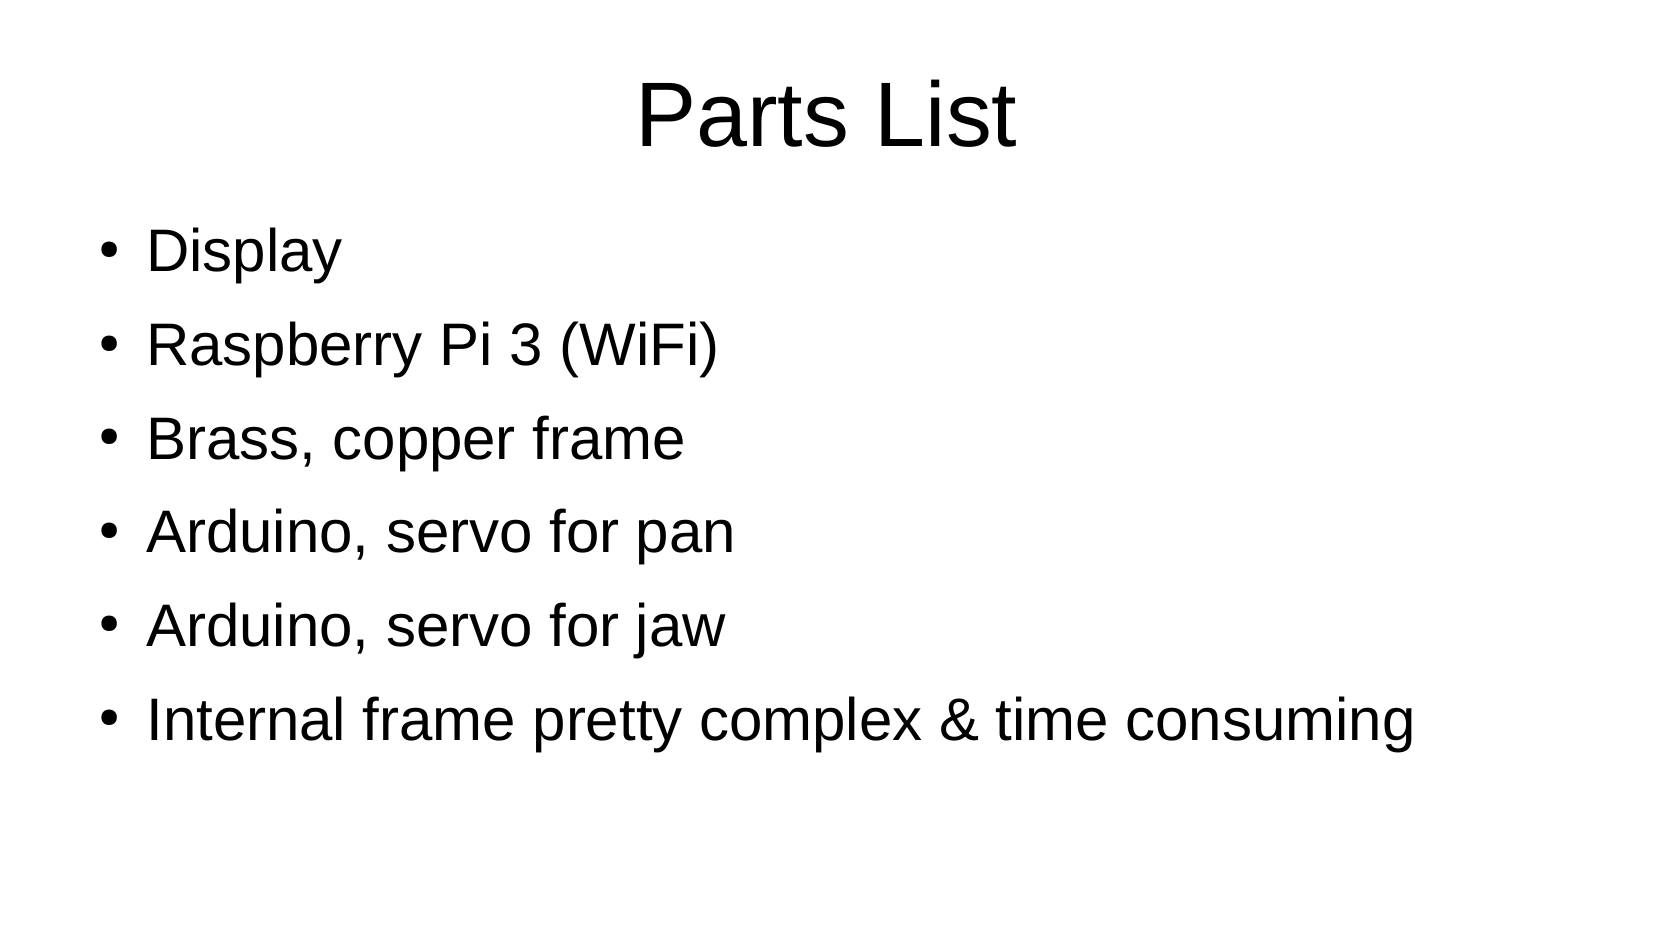

# Parts List
Display
Raspberry Pi 3 (WiFi)
Brass, copper frame
Arduino, servo for pan
Arduino, servo for jaw
Internal frame pretty complex & time consuming